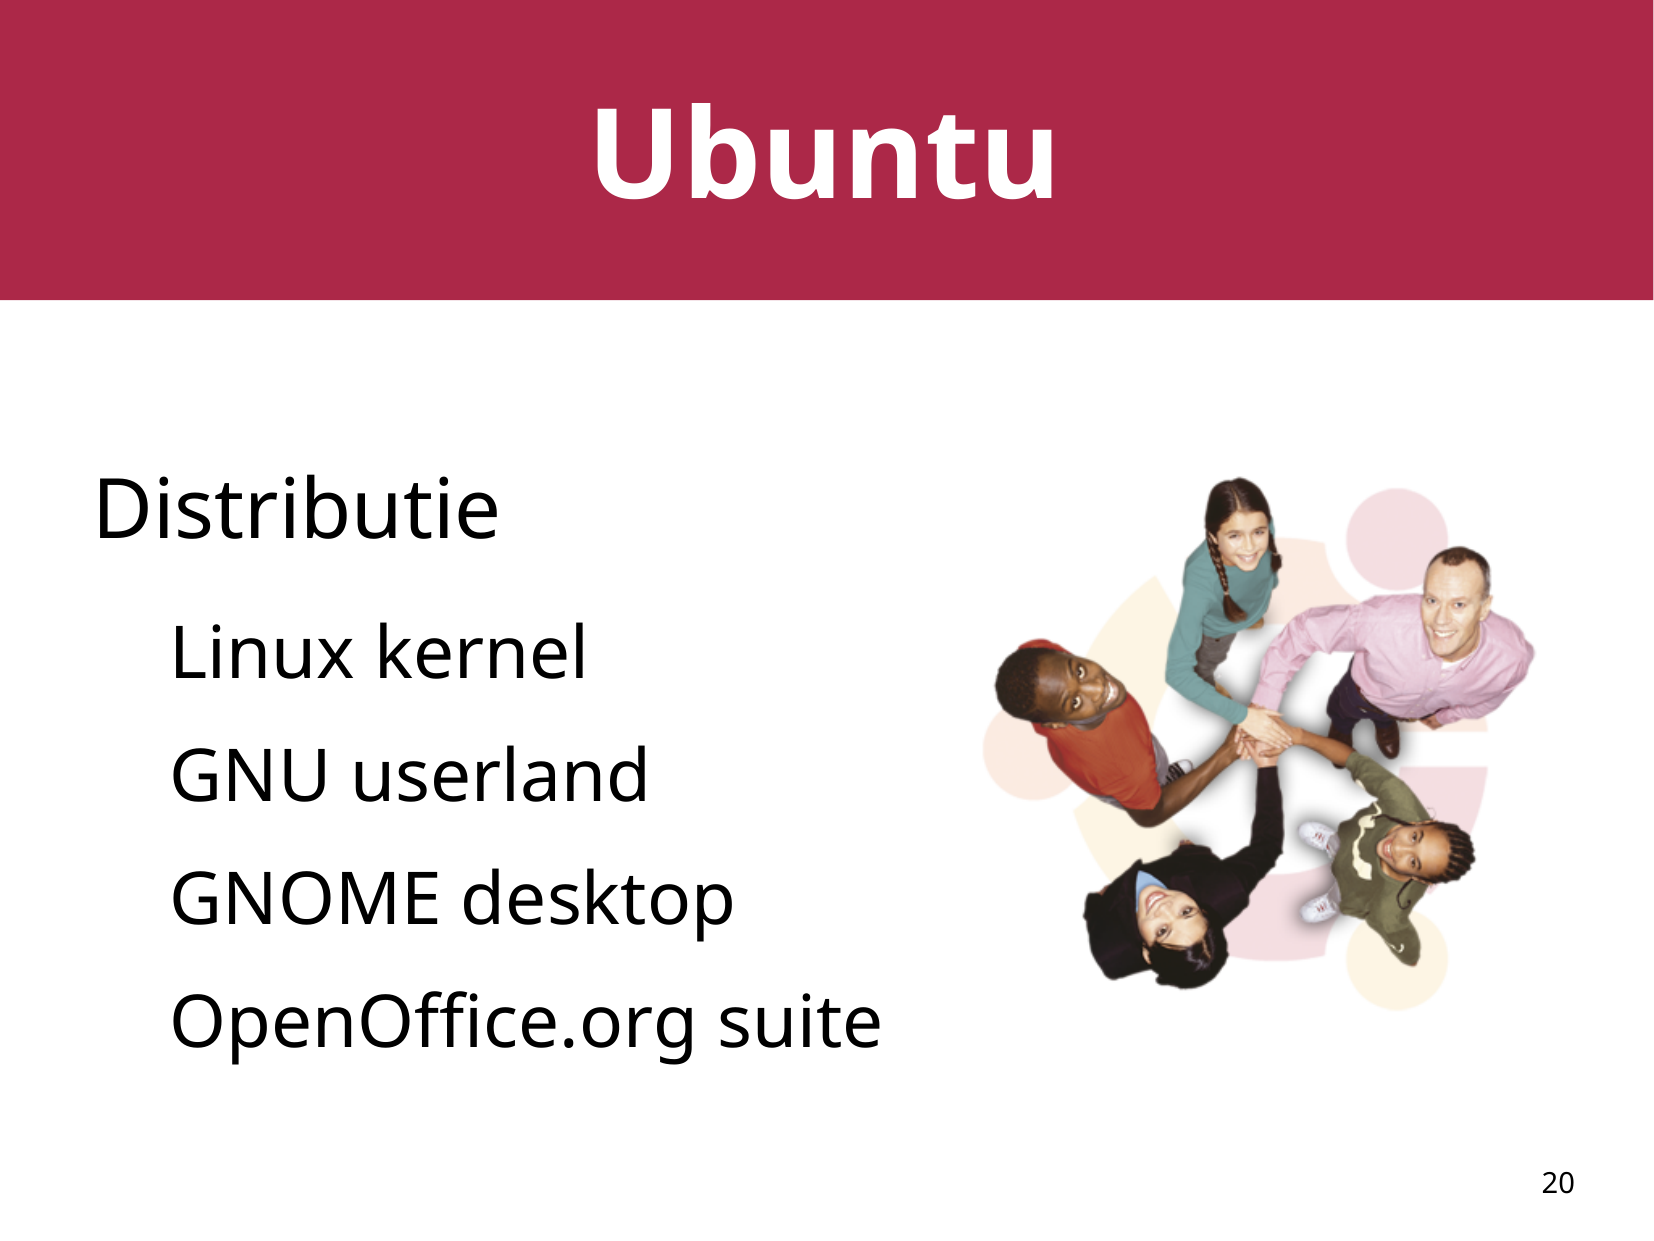

# Ubuntu
Distributie
Linux kernel
GNU userland
GNOME desktop
OpenOffice.org suite
20